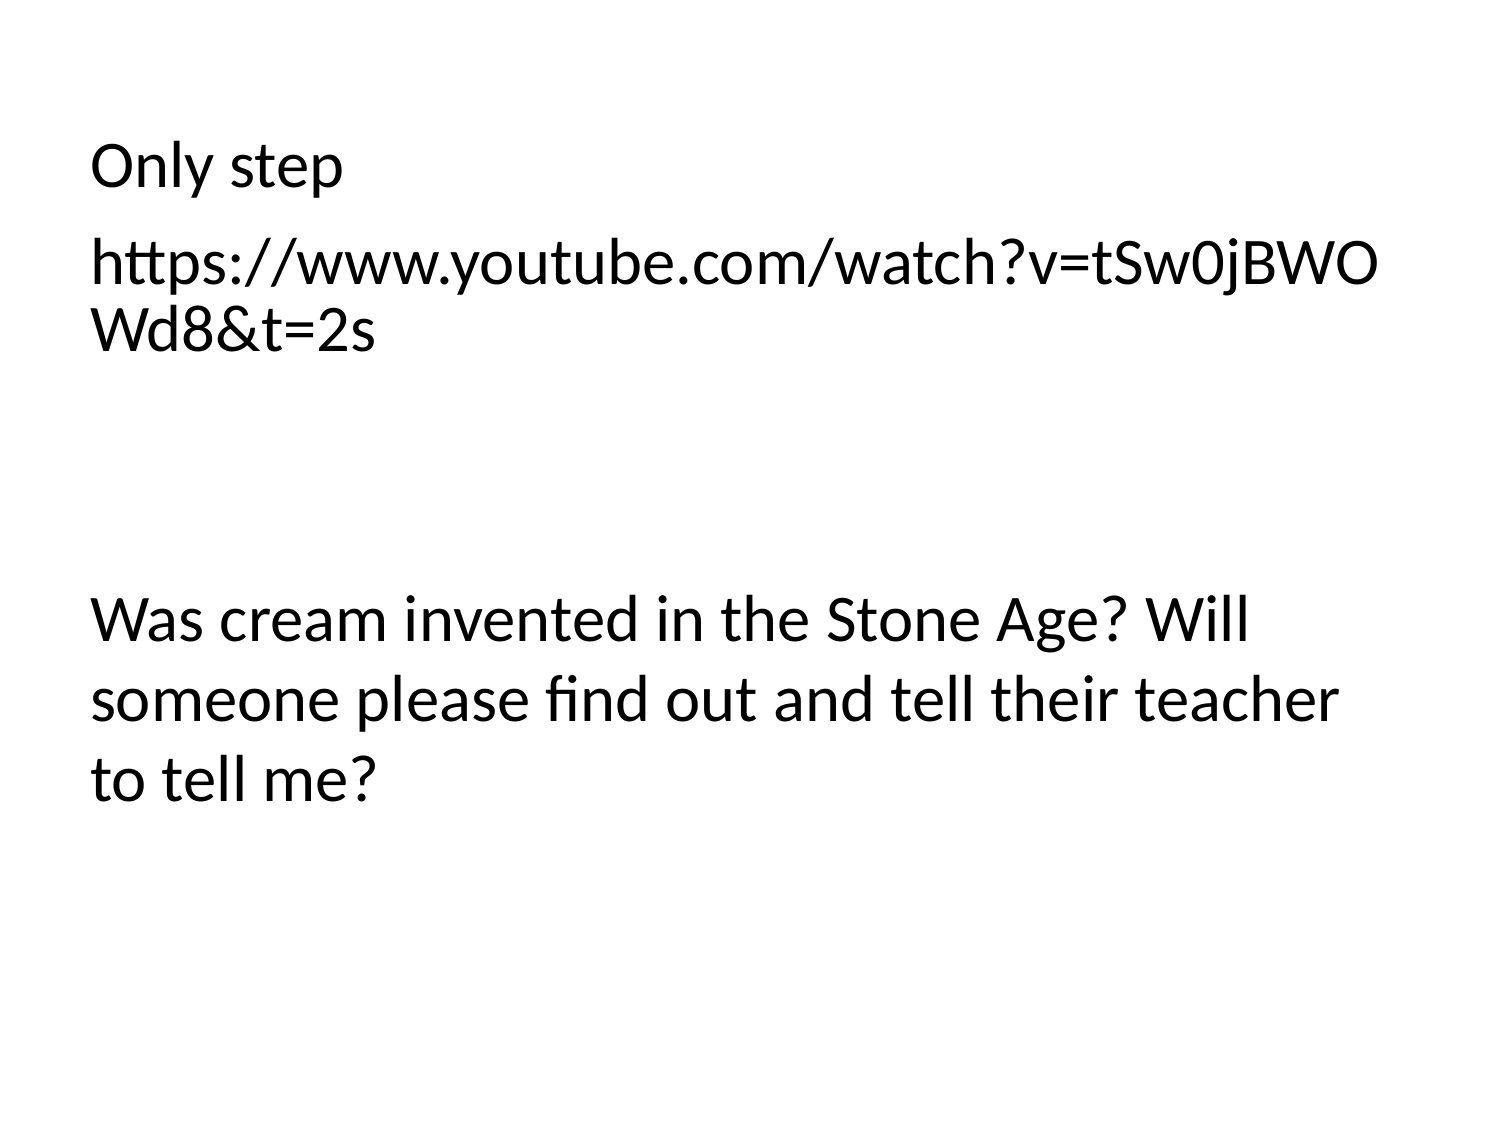

# Only step
https://www.youtube.com/watch?v=tSw0jBWOWd8&t=2s
Was cream invented in the Stone Age? Will someone please find out and tell their teacher to tell me?